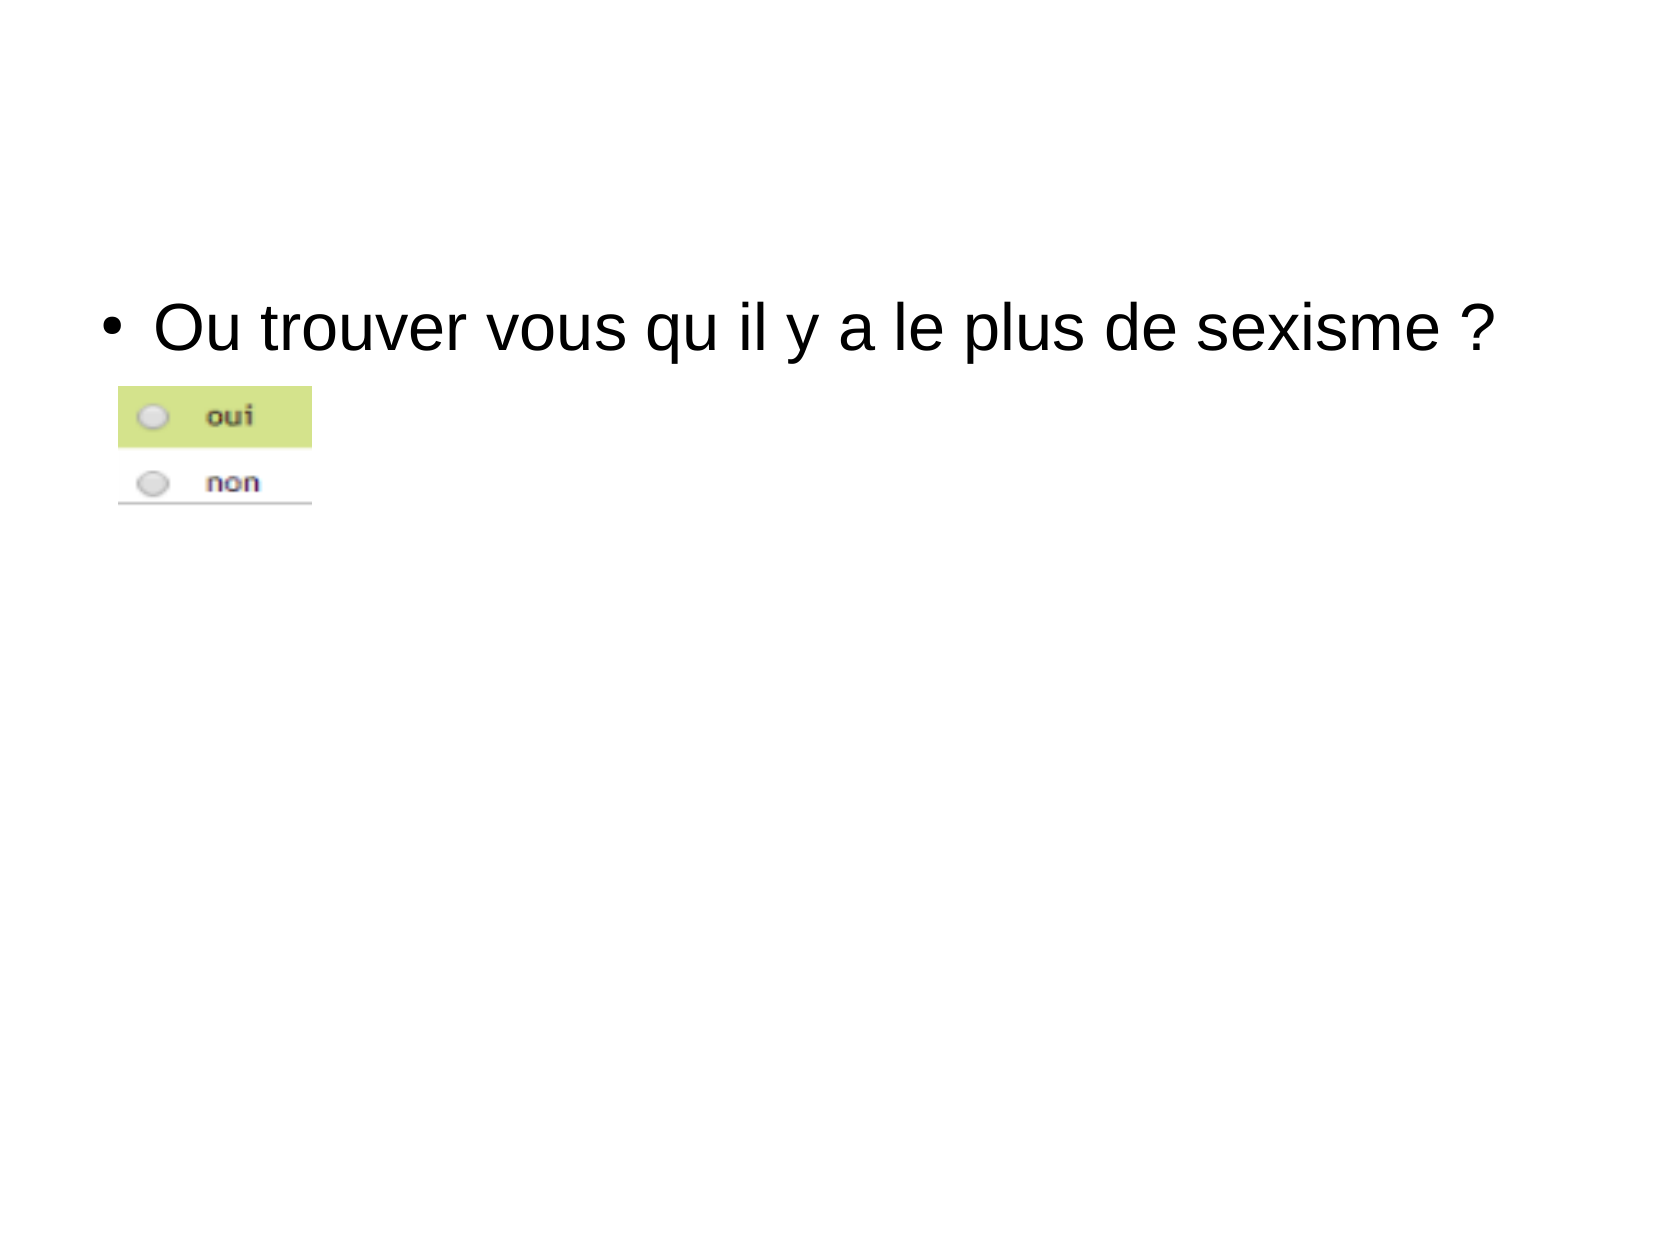

#
Ou trouver vous qu il y a le plus de sexisme ?